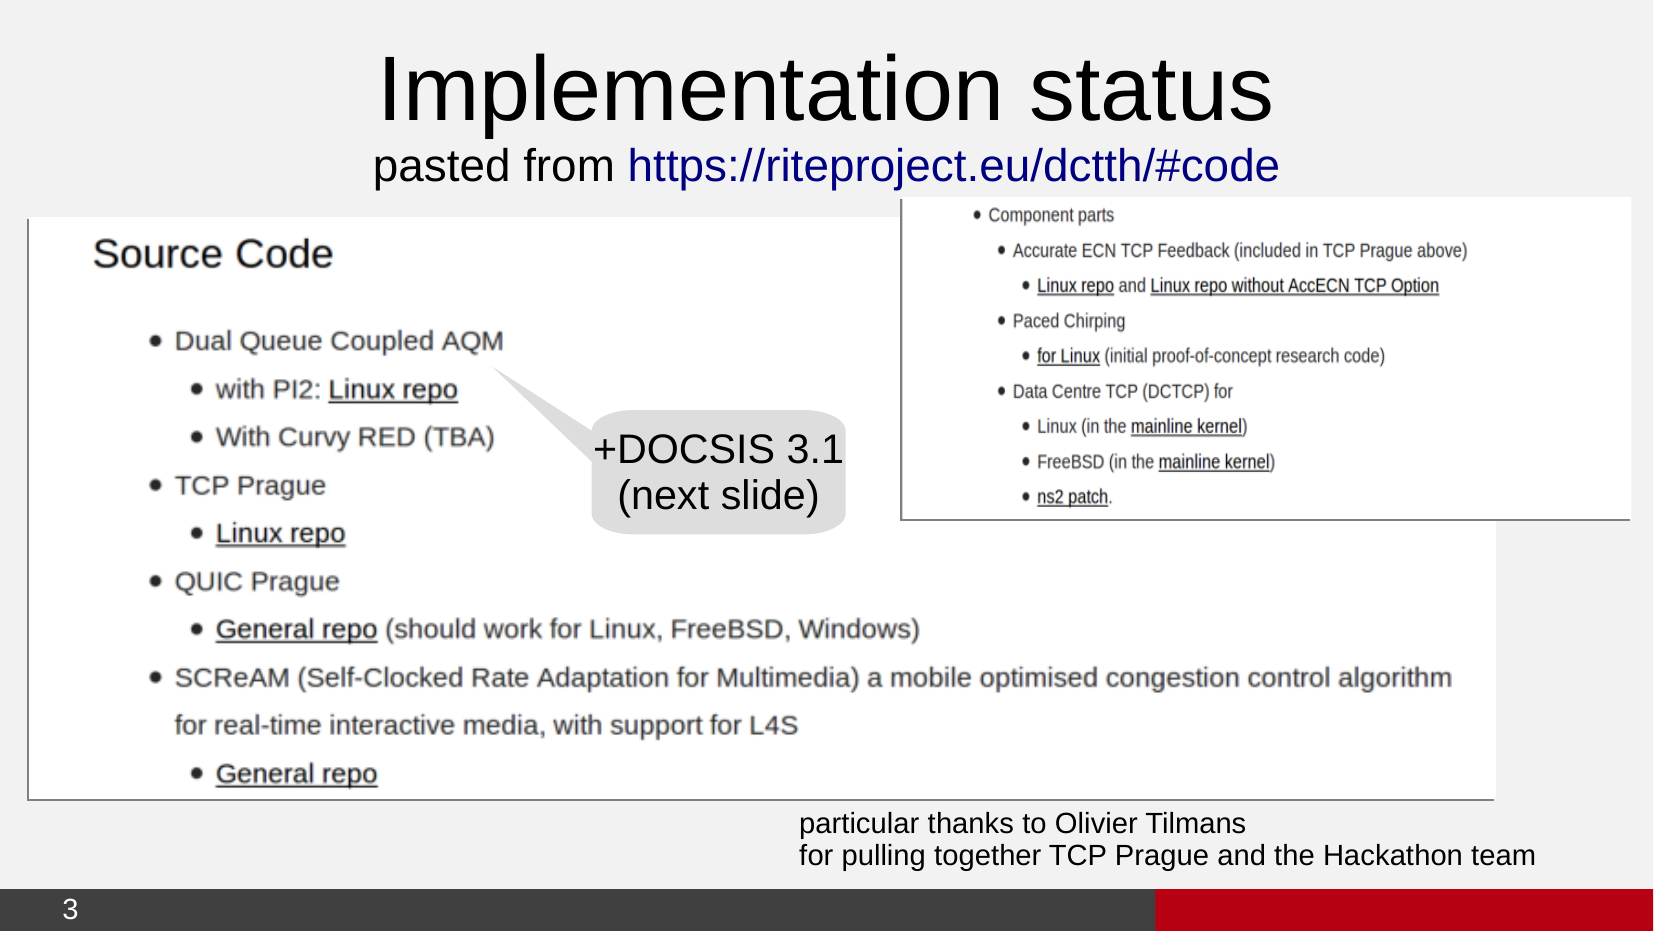

# Implementation status pasted from https://riteproject.eu/dctth/#code
+DOCSIS 3.1
(next slide)
particular thanks to Olivier Tilmans
for pulling together TCP Prague and the Hackathon team
3